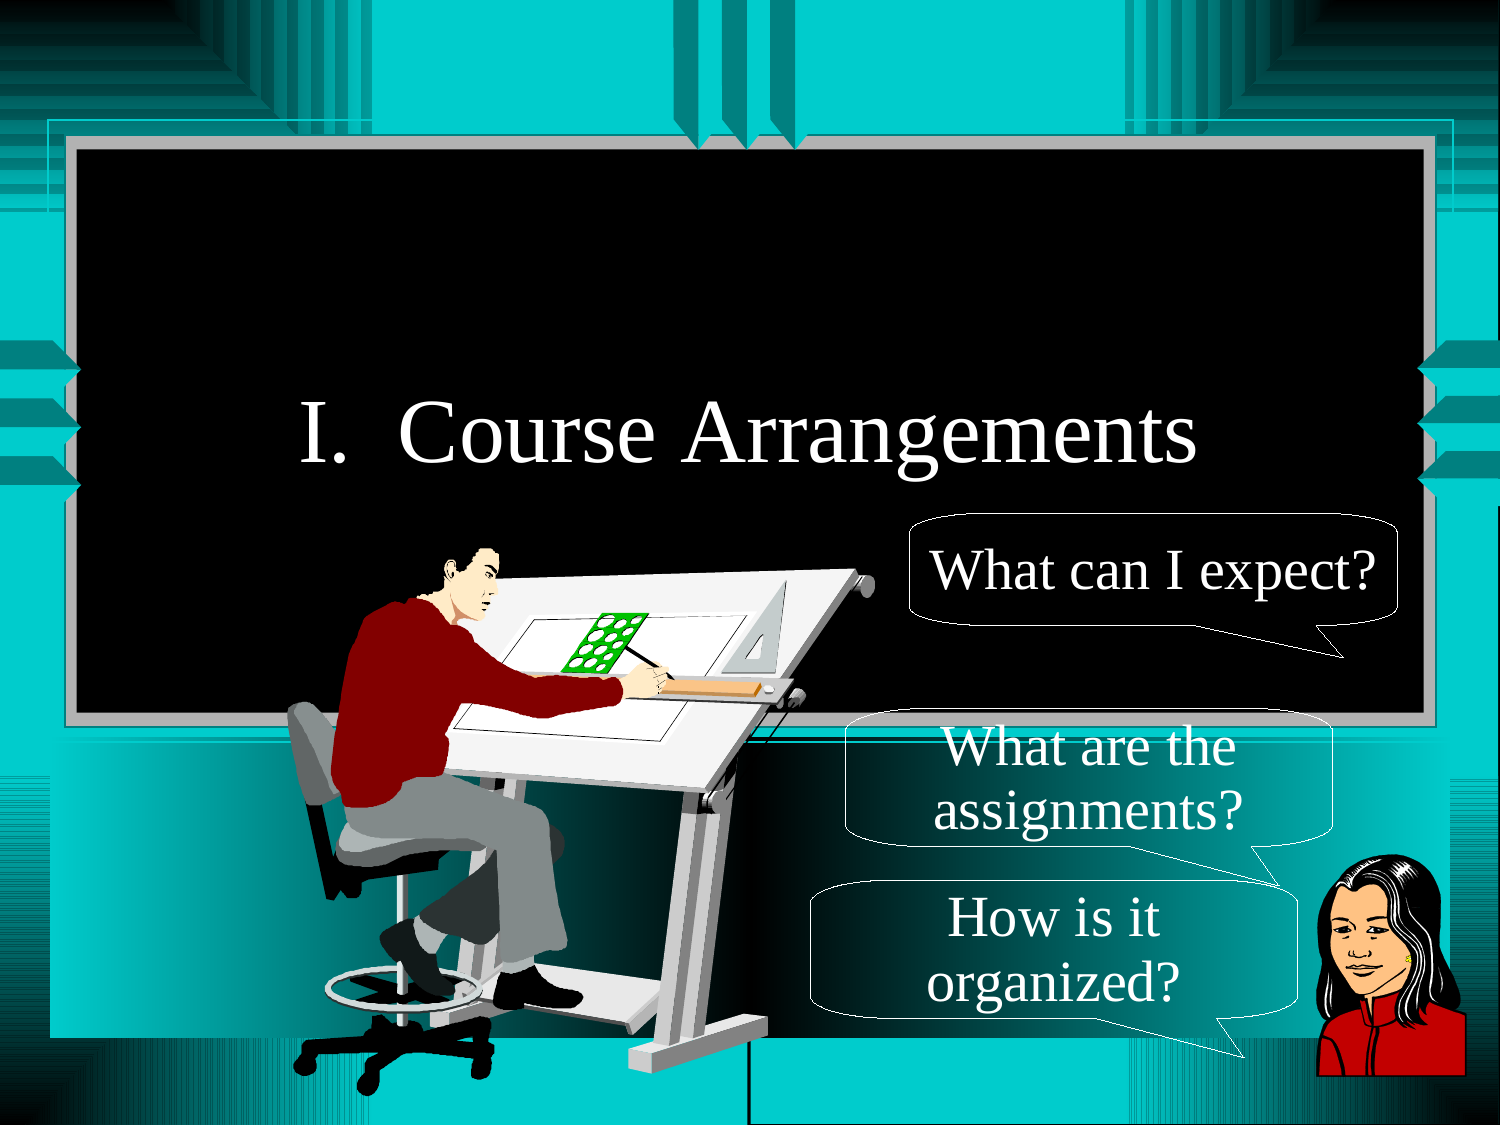

# I. Course Arrangements
What can I expect?
What are the
assignments?
How is it
organized?